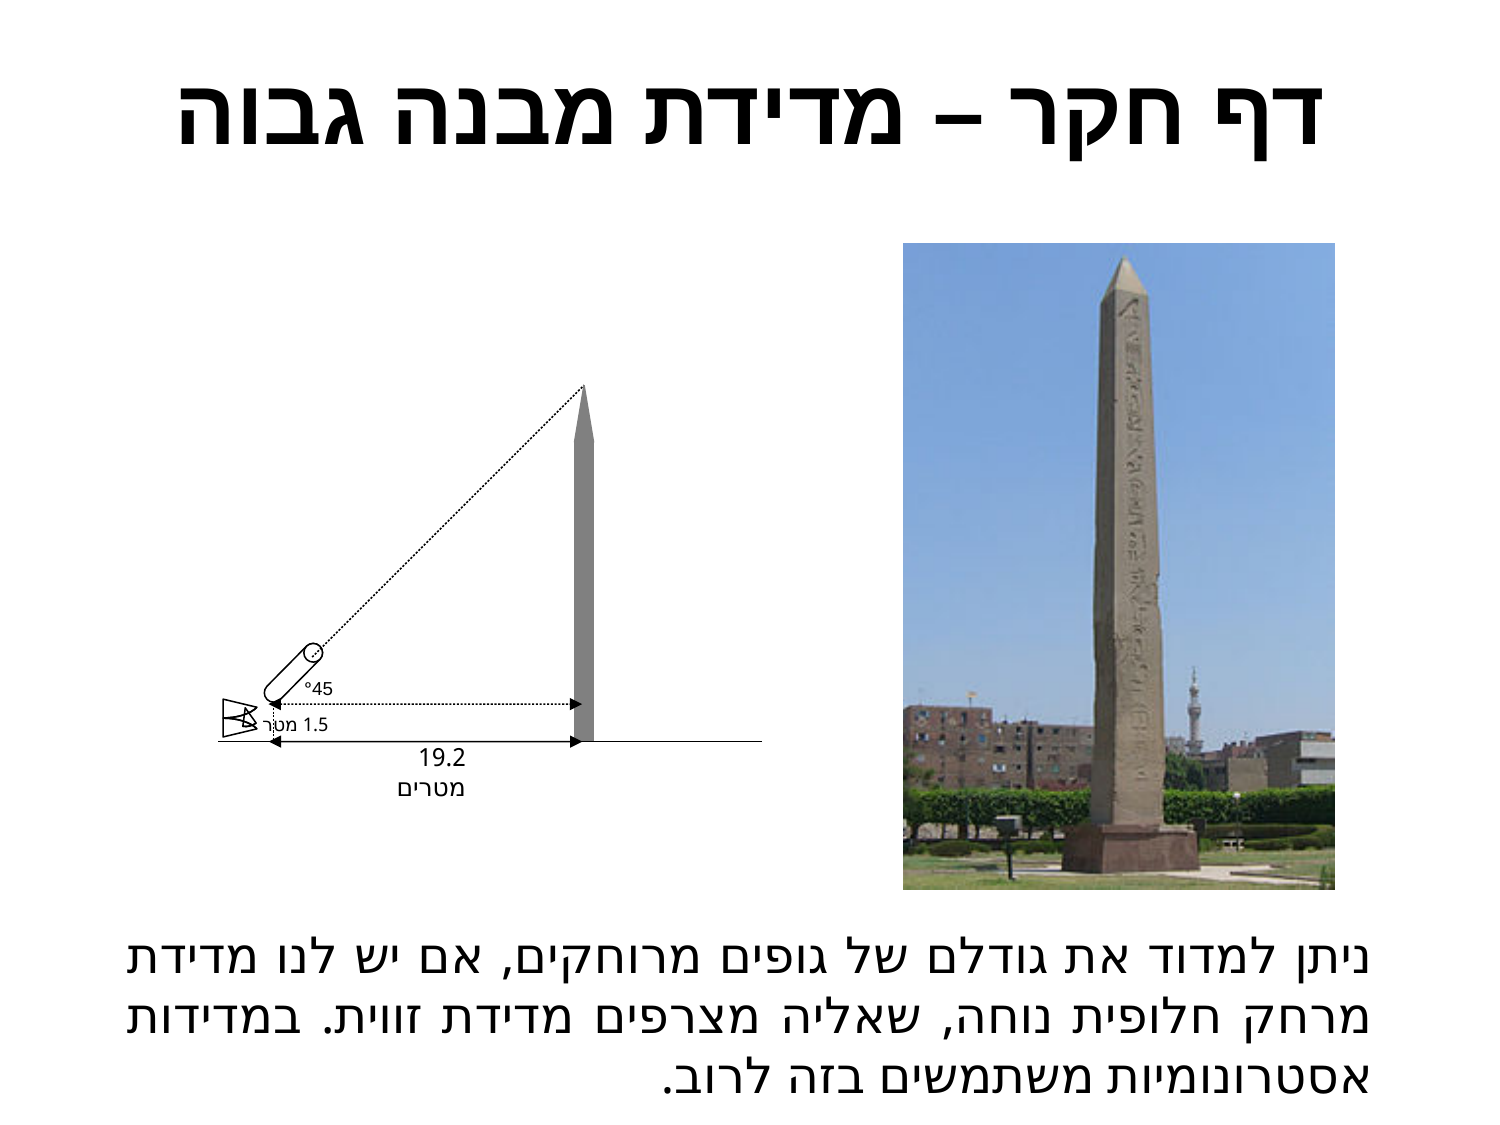

# דף חקר – מדידת מבנה גבוה
19.2 מטרים
1.5 מטר
º45
ניתן למדוד את גודלם של גופים מרוחקים, אם יש לנו מדידת מרחק חלופית נוחה, שאליה מצרפים מדידת זווית. במדידות אסטרונומיות משתמשים בזה לרוב.